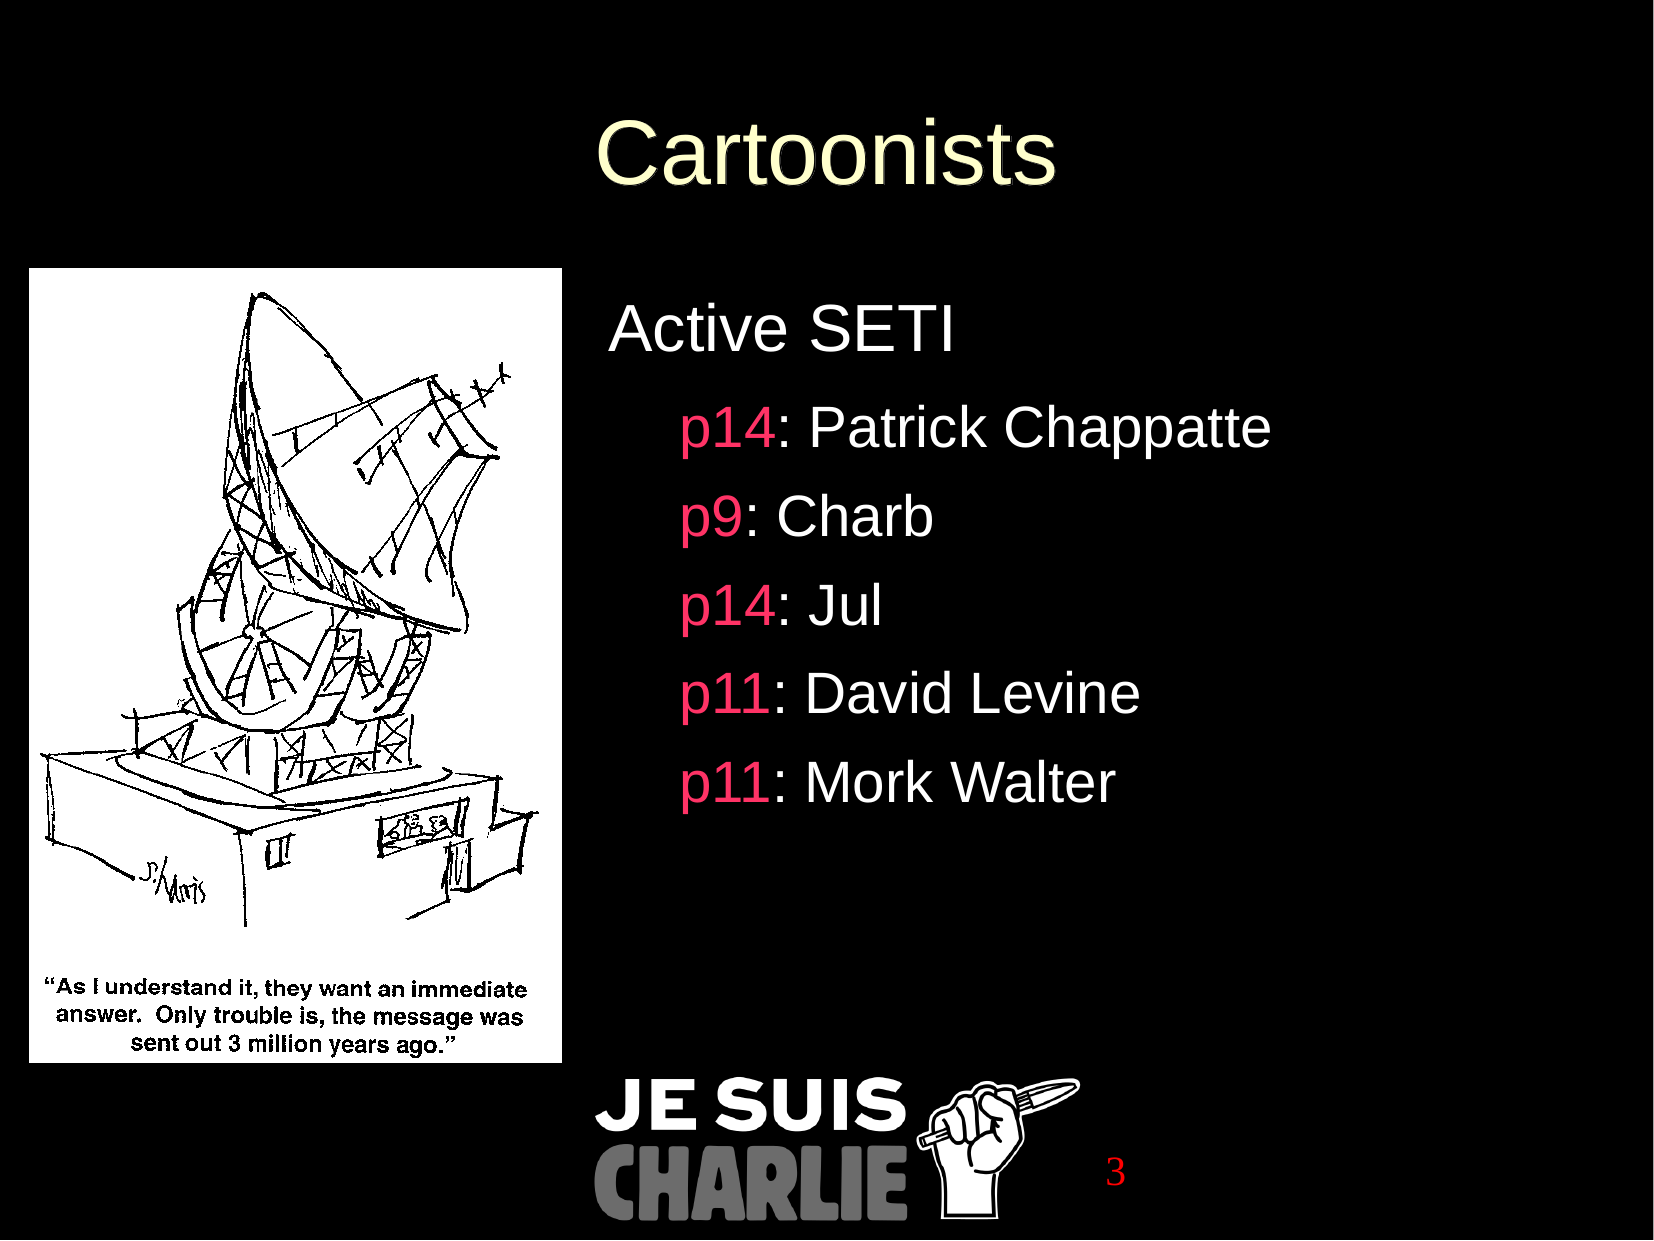

# Cartoonists
Active SETI
p14: Patrick Chappatte
p9: Charb
p14: Jul
p11: David Levine
p11: Mork Walter